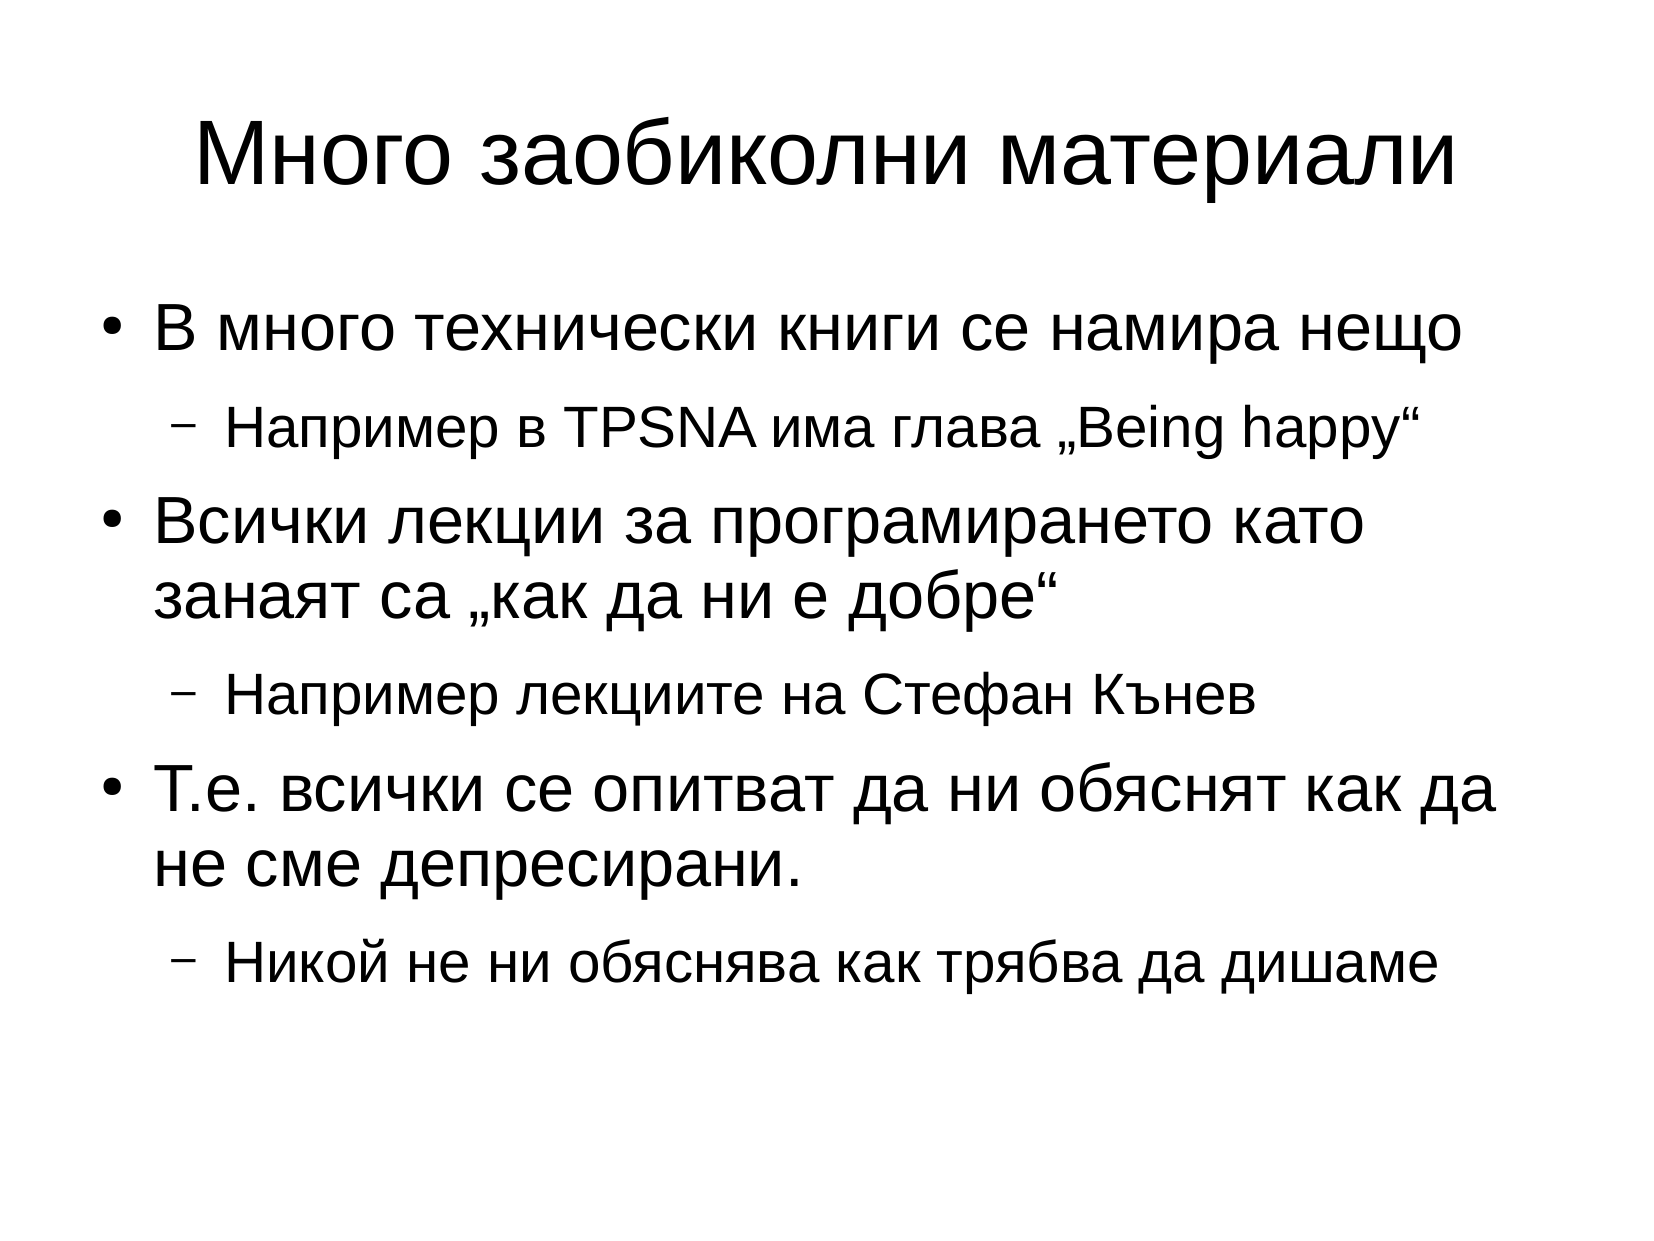

# Много заобиколни материали
В много технически книги се намира нещо
Например в TPSNA има глава „Being happy“
Всички лекции за програмирането като занаят са „как да ни е добре“
Например лекциите на Стефан Кънев
Т.е. всички се опитват да ни обяснят как да не сме депресирани.
Никой не ни обяснява как трябва да дишаме